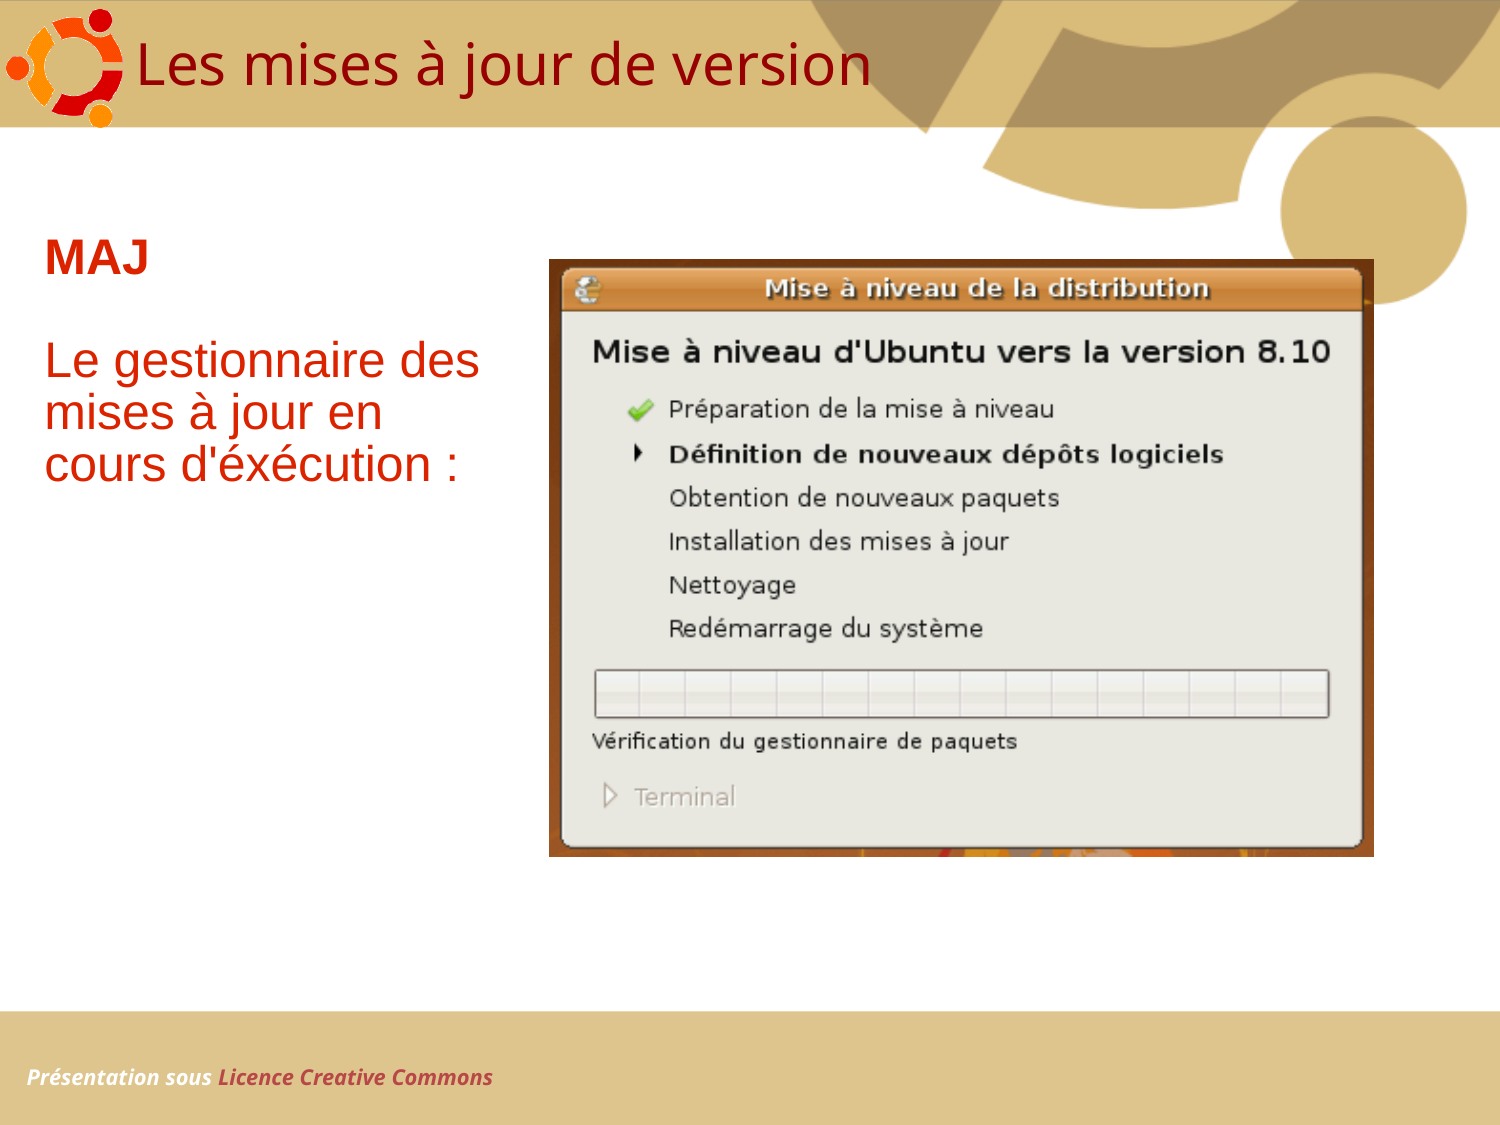

# Les mises à jour de version
MAJ
Le gestionnaire des mises à jour en cours d'éxécution :